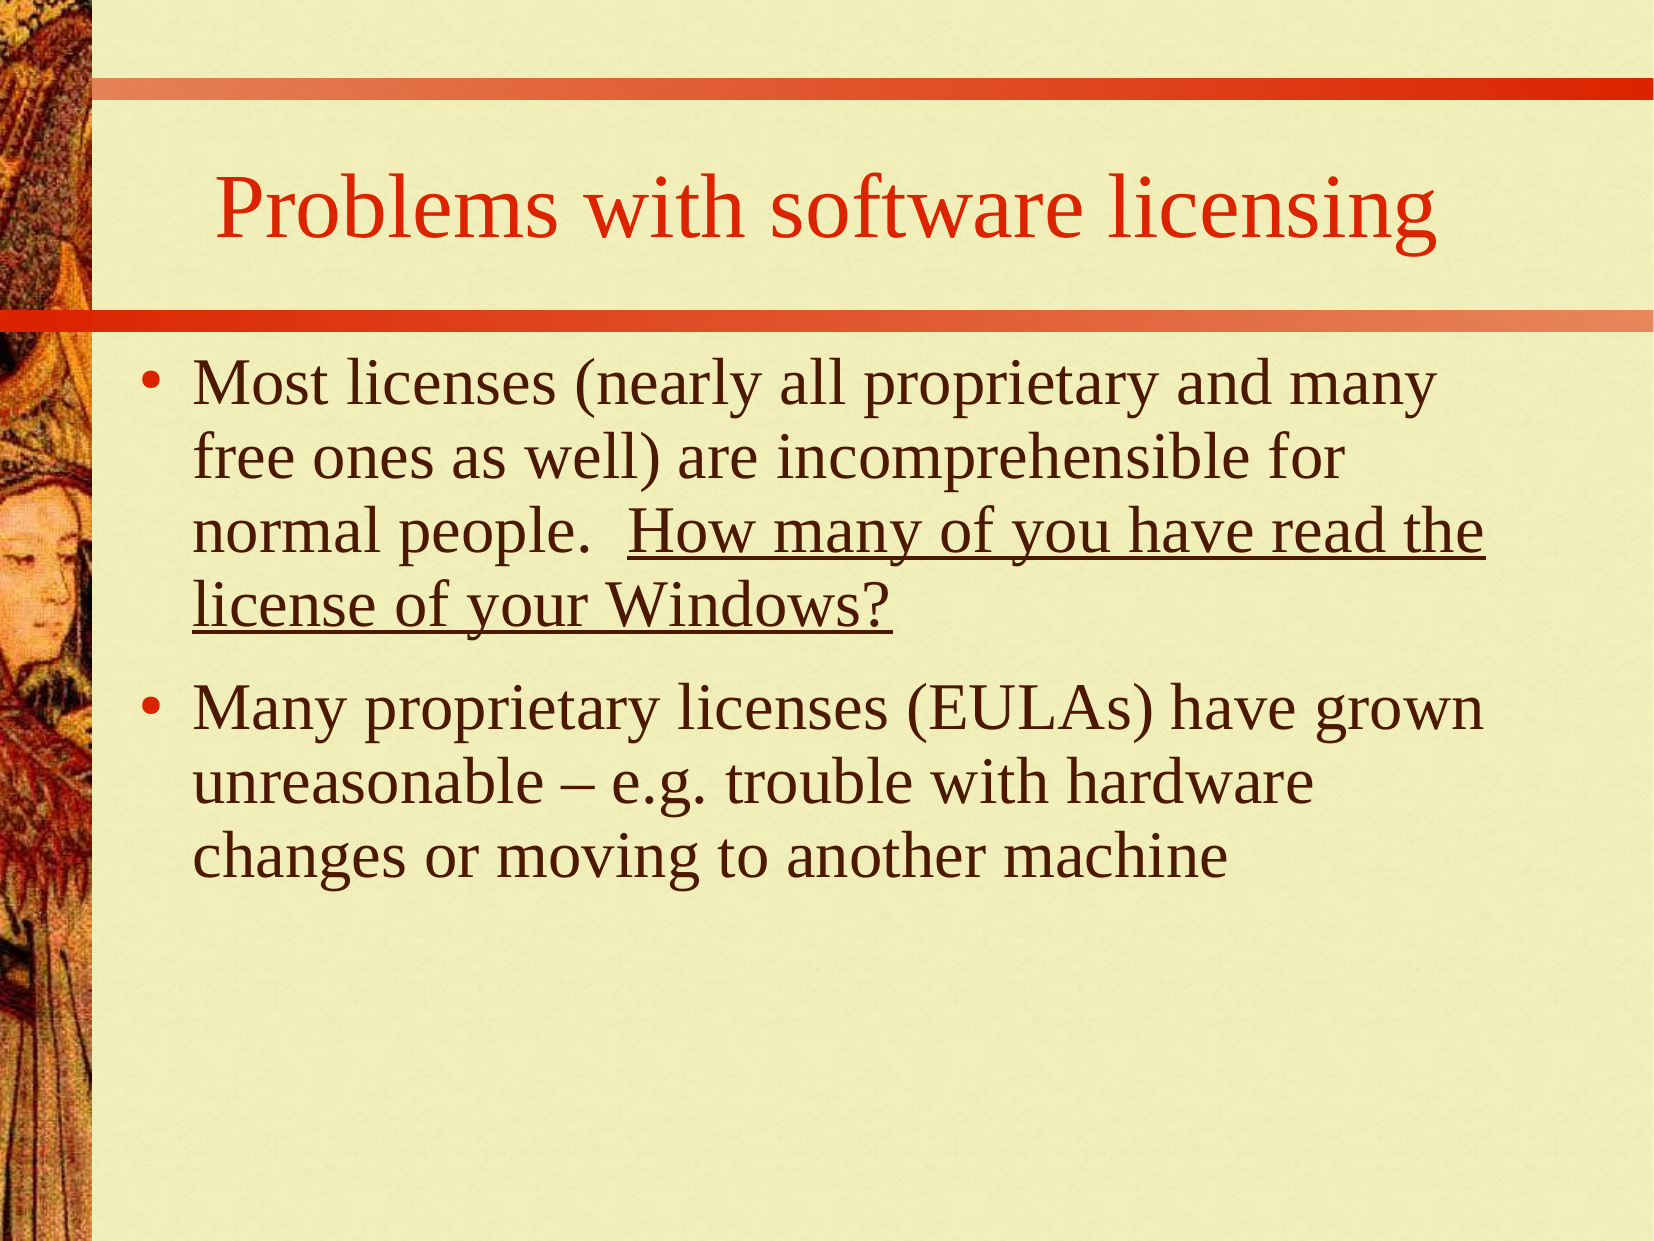

# Problems with software licensing
Most licenses (nearly all proprietary and many free ones as well) are incomprehensible for normal people. How many of you have read the license of your Windows?
Many proprietary licenses (EULAs) have grown unreasonable – e.g. trouble with hardware changes or moving to another machine